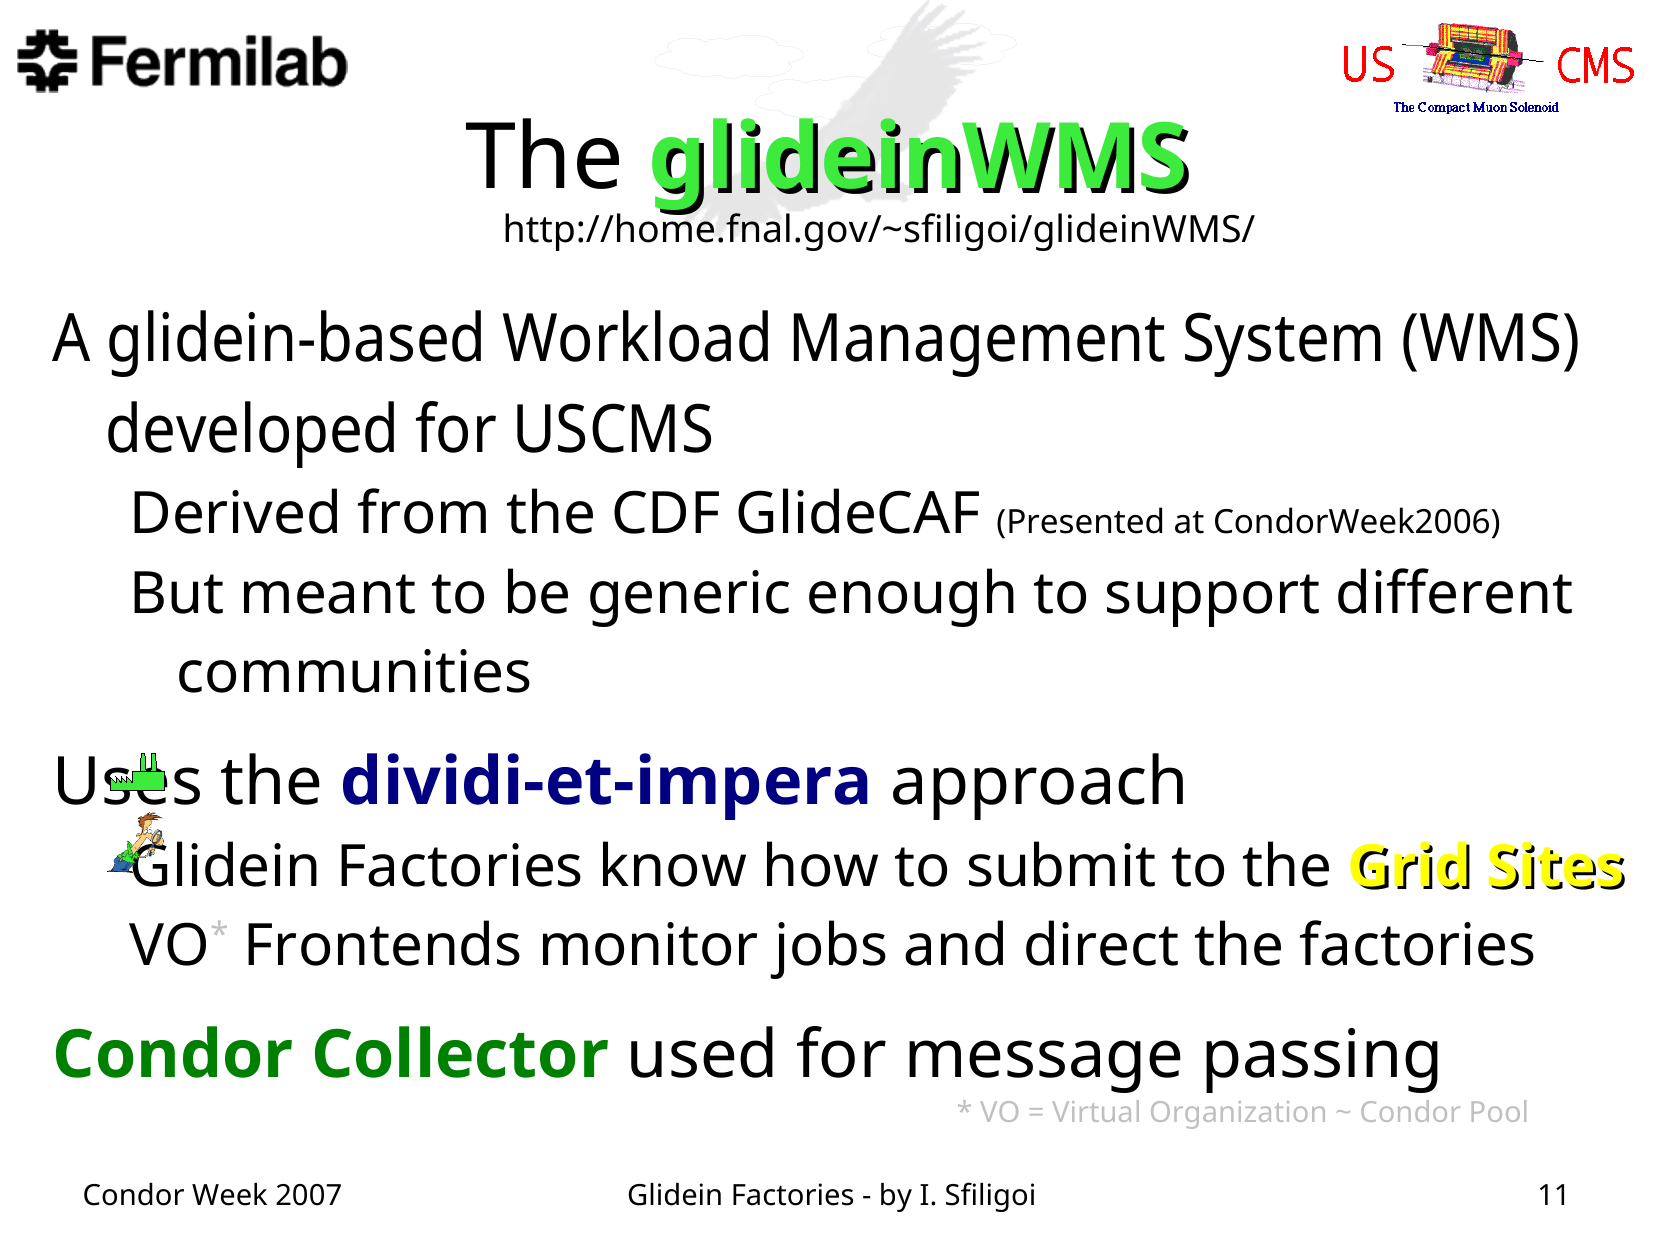

# The glideinWMS
http://home.fnal.gov/~sfiligoi/glideinWMS/
A glidein-based Workload Management System (WMS) developed for USCMS
Derived from the CDF GlideCAF (Presented at CondorWeek2006)
But meant to be generic enough to support different communities
Uses the dividi-et-impera approach
Glidein Factories know how to submit to the Grid Sites
VO* Frontends monitor jobs and direct the factories
Condor Collector used for message passing
* VO = Virtual Organization ~ Condor Pool
Condor Week 2007
Glidein Factories - by I. Sfiligoi
11